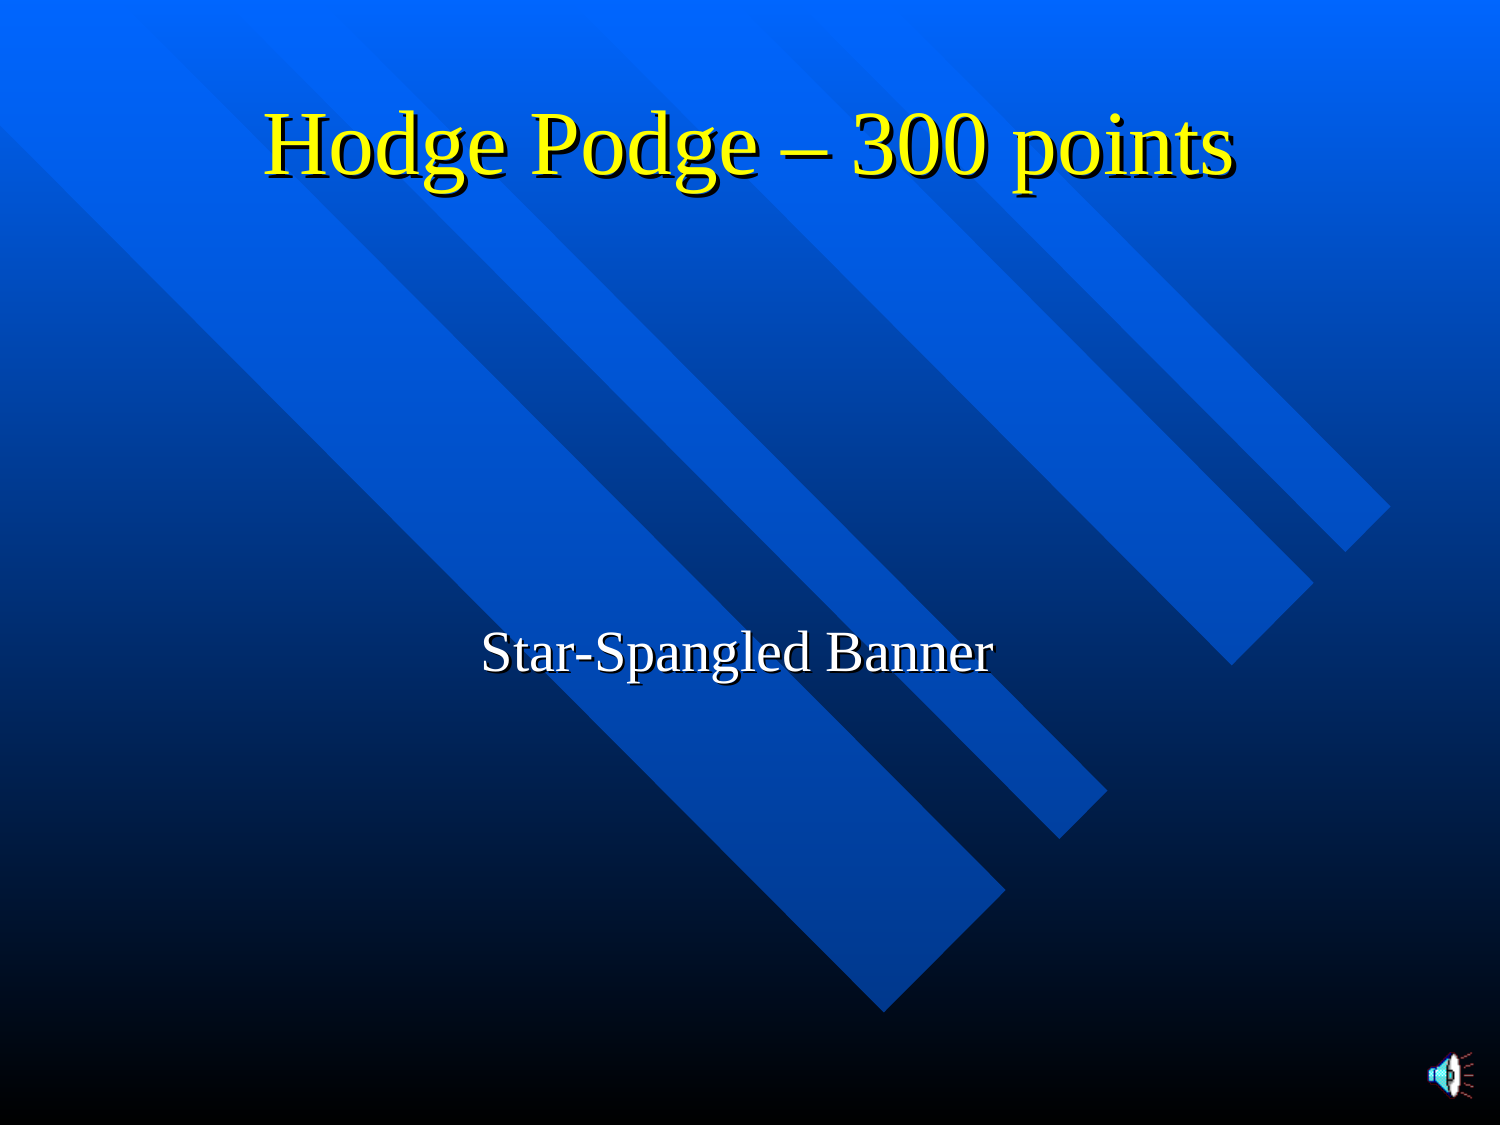

# Hodge Podge – 300 points
| Star-Spangled Banner |
| --- |